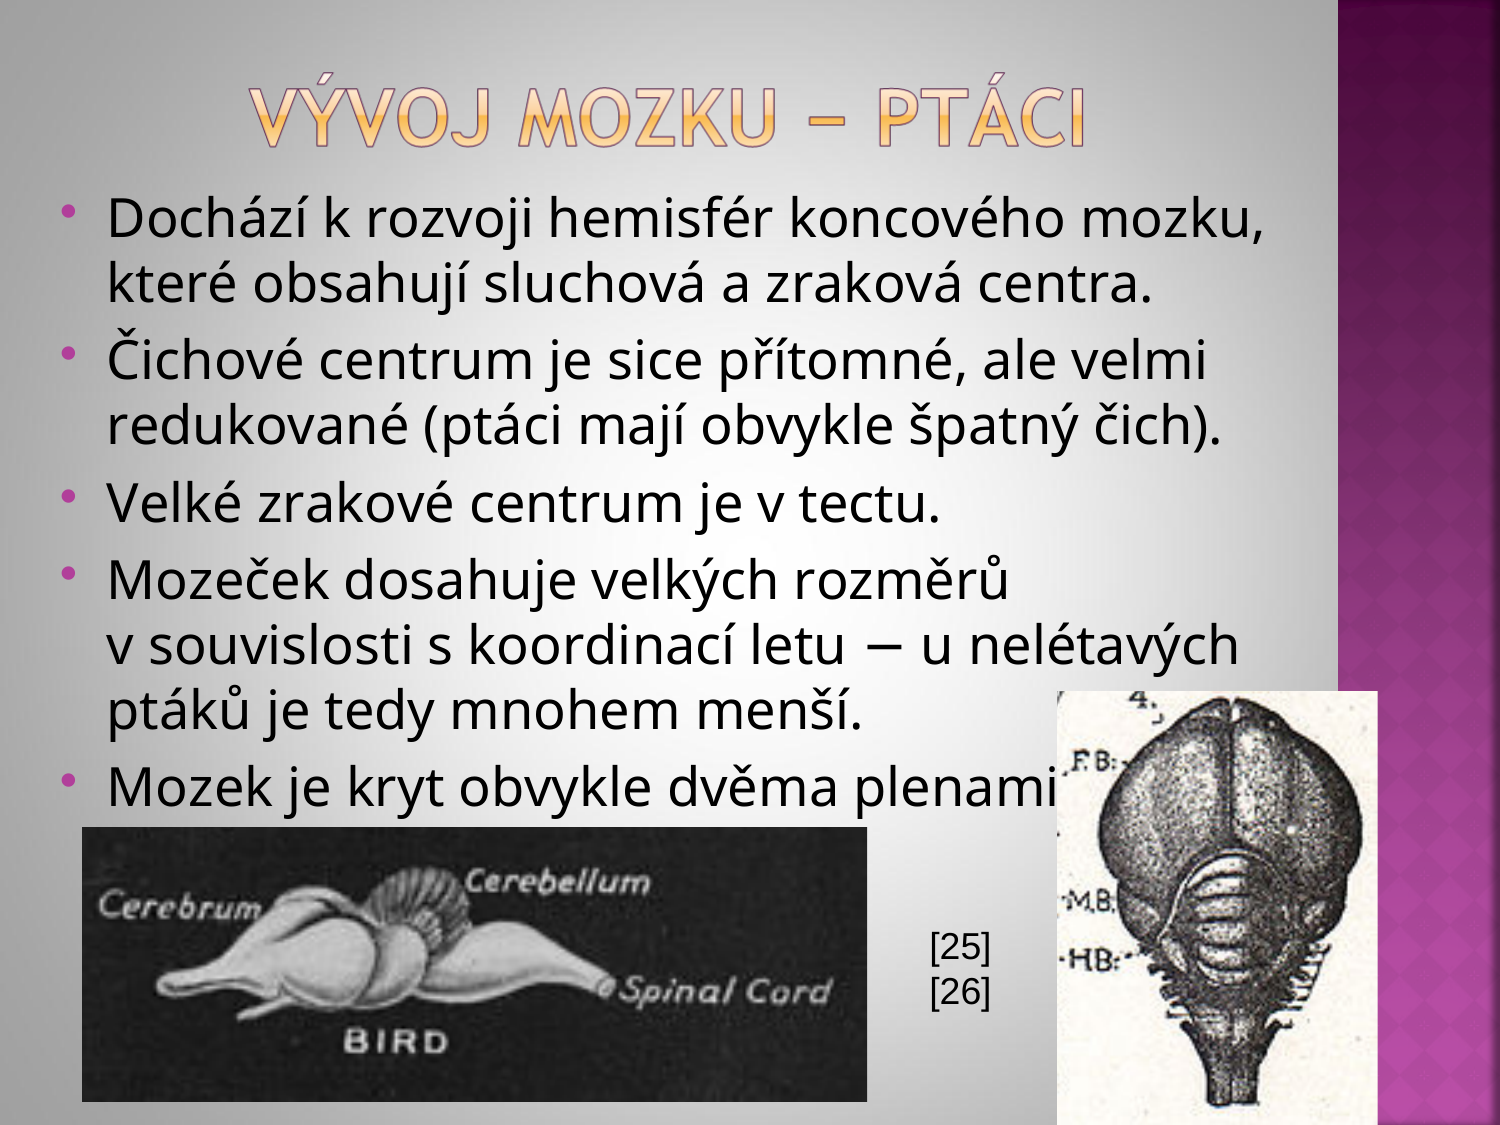

# Dochází k rozvoji hemisfér koncového mozku, které obsahují sluchová a zraková centra.
Čichové centrum je sice přítomné, ale velmi redukované (ptáci mají obvykle špatný čich).
Velké zrakové centrum je v tectu.
Mozeček dosahuje velkých rozměrů v souvislosti s koordinací letu − u nelétavých ptáků je tedy mnohem menší.
Mozek je kryt obvykle dvěma plenami.
[25]
[26]